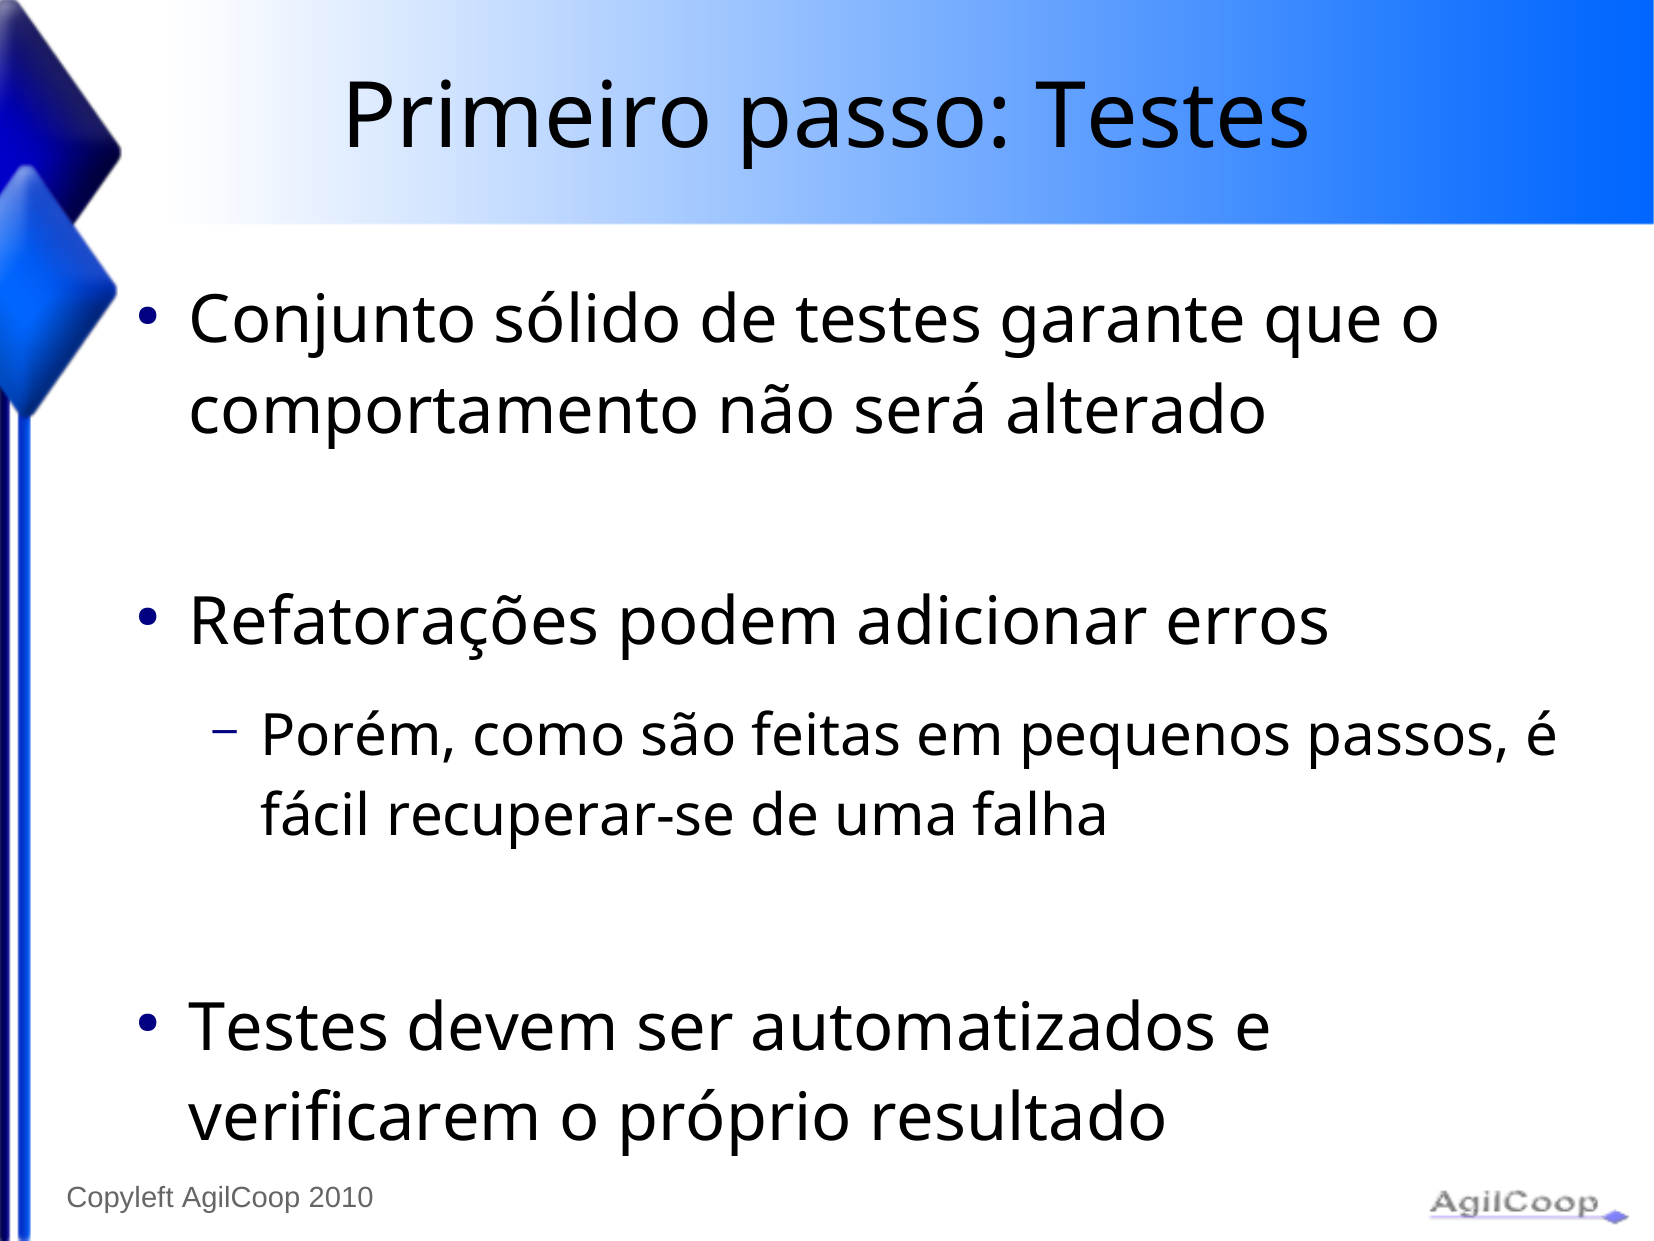

# Primeiro passo: Testes
Conjunto sólido de testes garante que o comportamento não será alterado
Refatorações podem adicionar erros
Porém, como são feitas em pequenos passos, é fácil recuperar-se de uma falha
Testes devem ser automatizados e verificarem o próprio resultado
Copyleft AgilCoop 2010